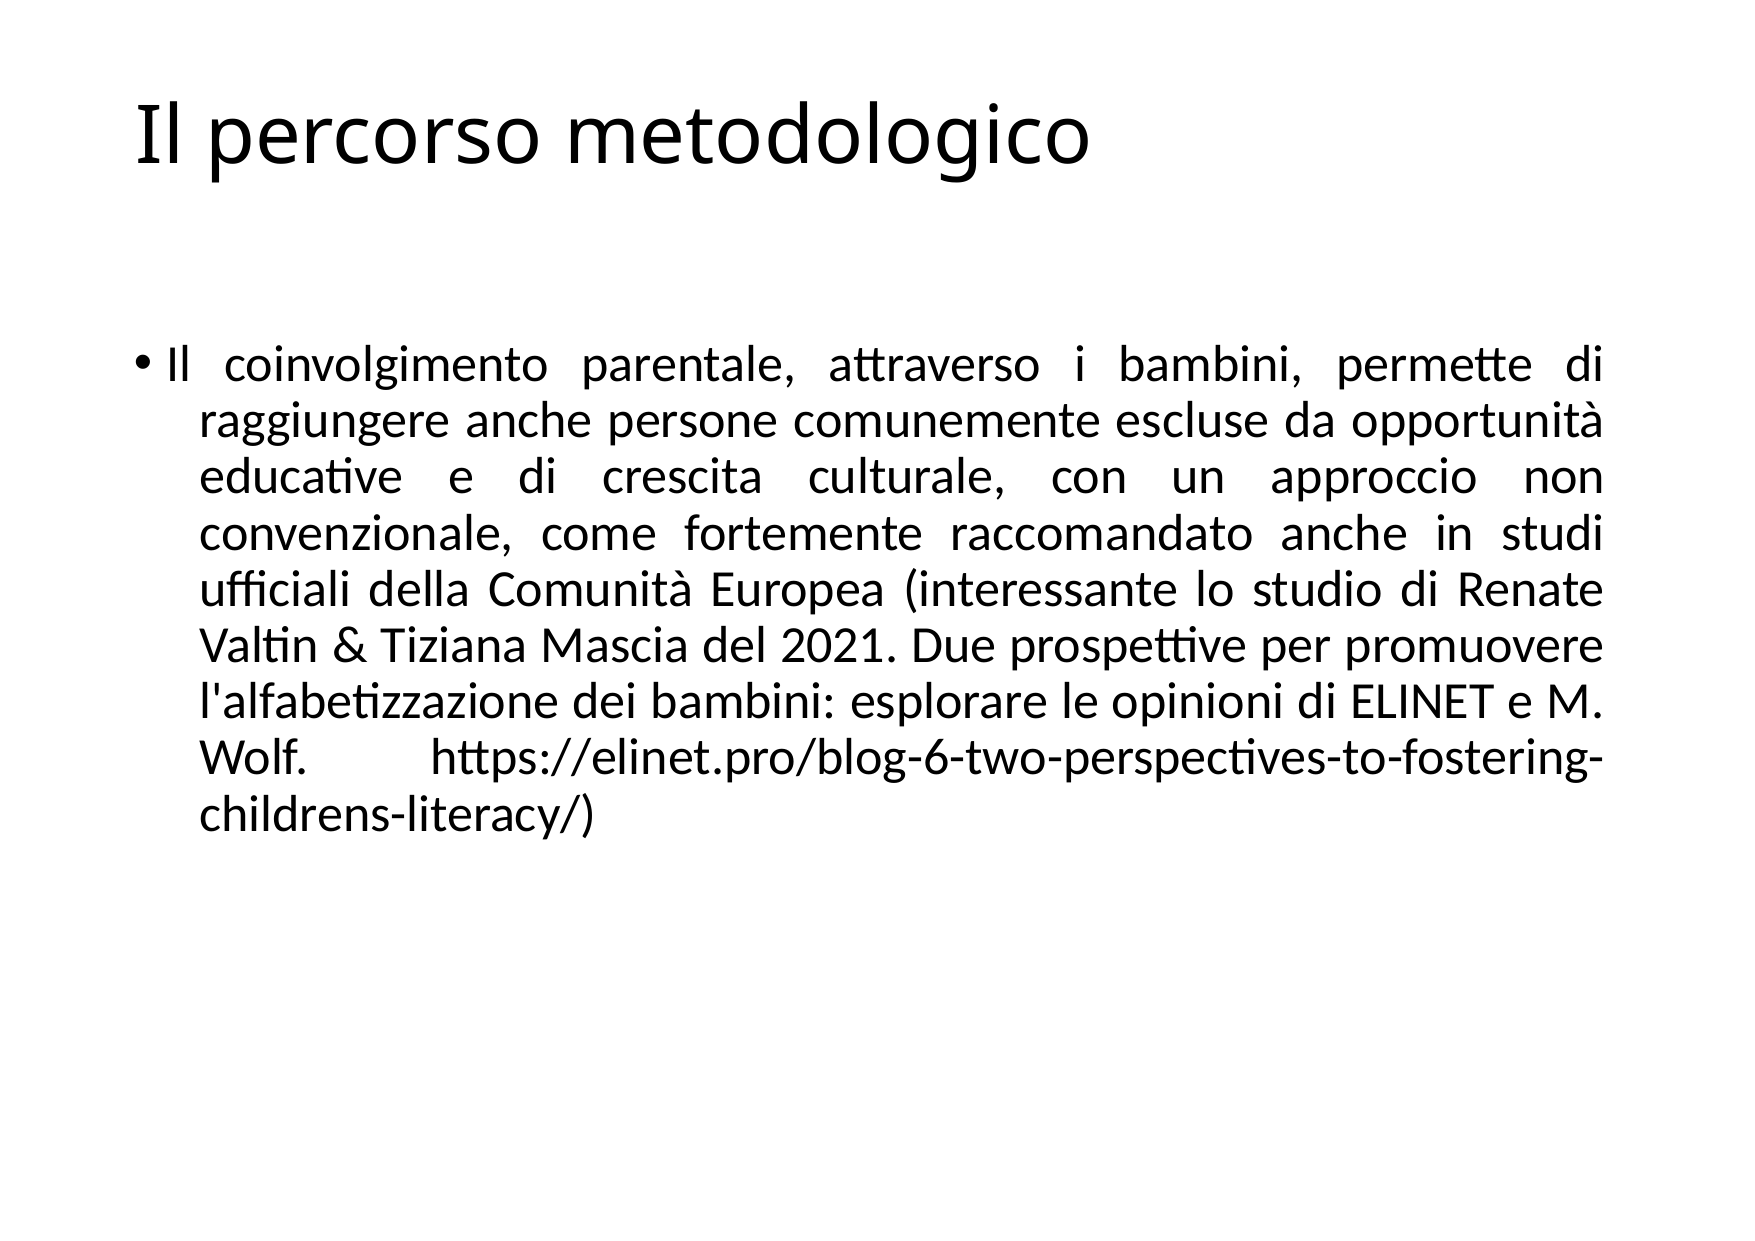

# Il percorso metodologico
Il coinvolgimento parentale, attraverso i bambini, permette di raggiungere anche persone comunemente escluse da opportunità educative e di crescita culturale, con un approccio non convenzionale, come fortemente raccomandato anche in studi ufficiali della Comunità Europea (interessante lo studio di Renate Valtin & Tiziana Mascia del 2021. Due prospettive per promuovere l'alfabetizzazione dei bambini: esplorare le opinioni di ELINET e M. Wolf. https://elinet.pro/blog-6-two-perspectives-to-fostering-childrens-literacy/)